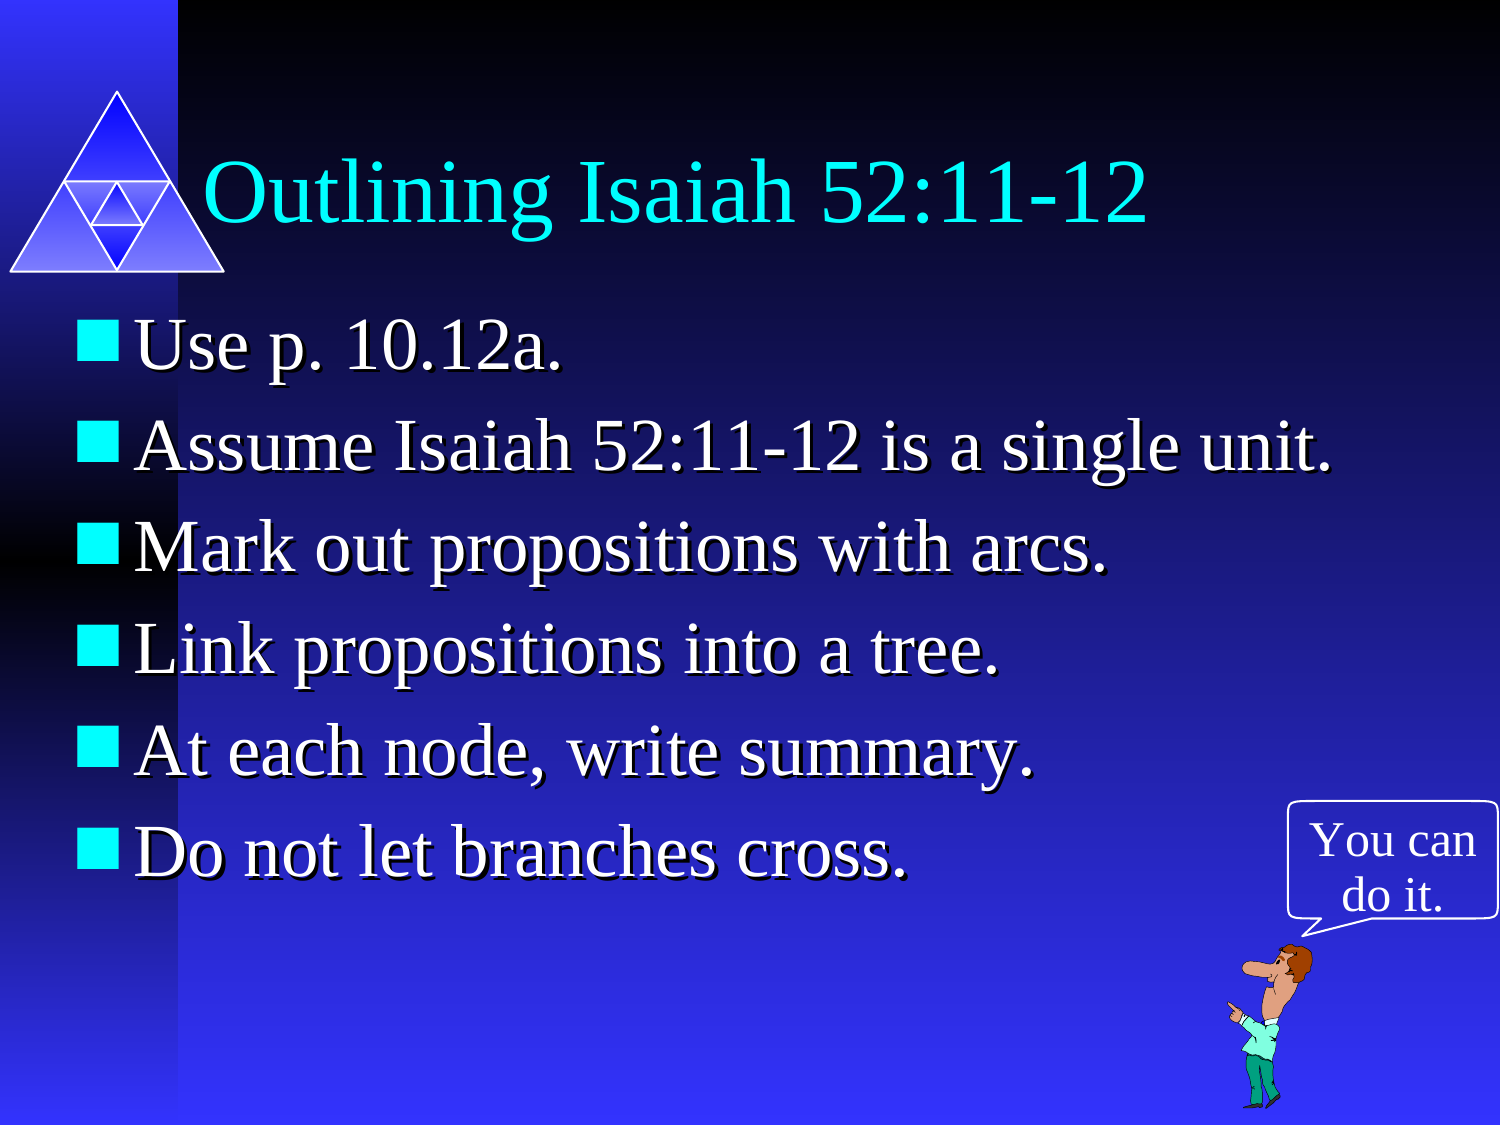

# Outlining Isaiah 52:11-12
Use p. 10.12a.
Assume Isaiah 52:11-12 is a single unit.
Mark out propositions with arcs.
Link propositions into a tree.
At each node, write summary.
Do not let branches cross.
You can
do it.